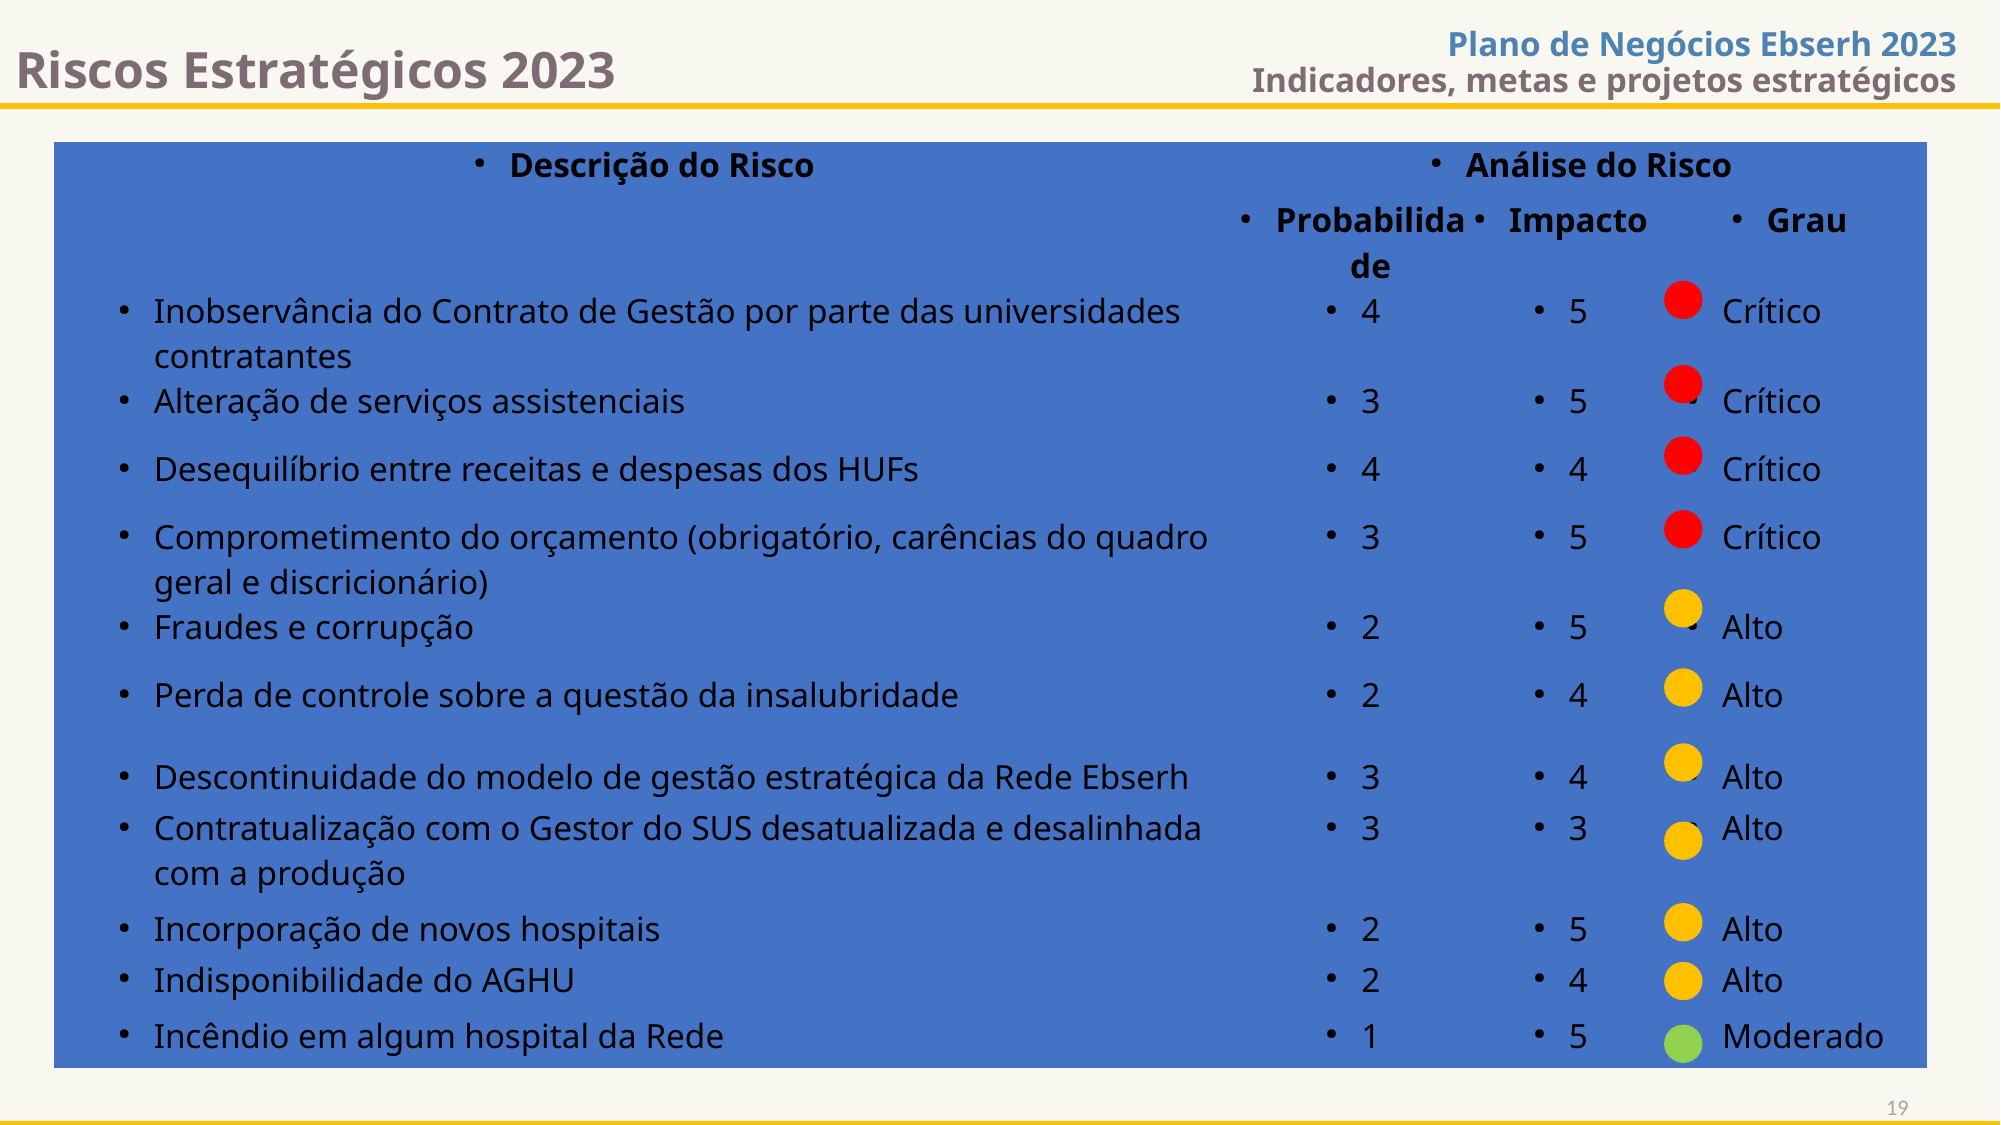

Riscos Estratégicos 2023
Plano de Negócios Ebserh 2023
Indicadores, metas e projetos estratégicos
| Descrição do Risco | Análise do Risco | | |
| --- | --- | --- | --- |
| | Probabilidade | Impacto | Grau |
| Inobservância do Contrato de Gestão por parte das universidades contratantes | 4 | 5 | Crítico |
| Alteração de serviços assistenciais | 3 | 5 | Crítico |
| Desequilíbrio entre receitas e despesas dos HUFs | 4 | 4 | Crítico |
| Comprometimento do orçamento (obrigatório, carências do quadro geral e discricionário) | 3 | 5 | Crítico |
| Fraudes e corrupção | 2 | 5 | Alto |
| Perda de controle sobre a questão da insalubridade | 2 | 4 | Alto |
| Descontinuidade do modelo de gestão estratégica da Rede Ebserh | 3 | 4 | Alto |
| Contratualização com o Gestor do SUS desatualizada e desalinhada com a produção | 3 | 3 | Alto |
| Incorporação de novos hospitais | 2 | 5 | Alto |
| Indisponibilidade do AGHU | 2 | 4 | Alto |
| Incêndio em algum hospital da Rede | 1 | 5 | Moderado |